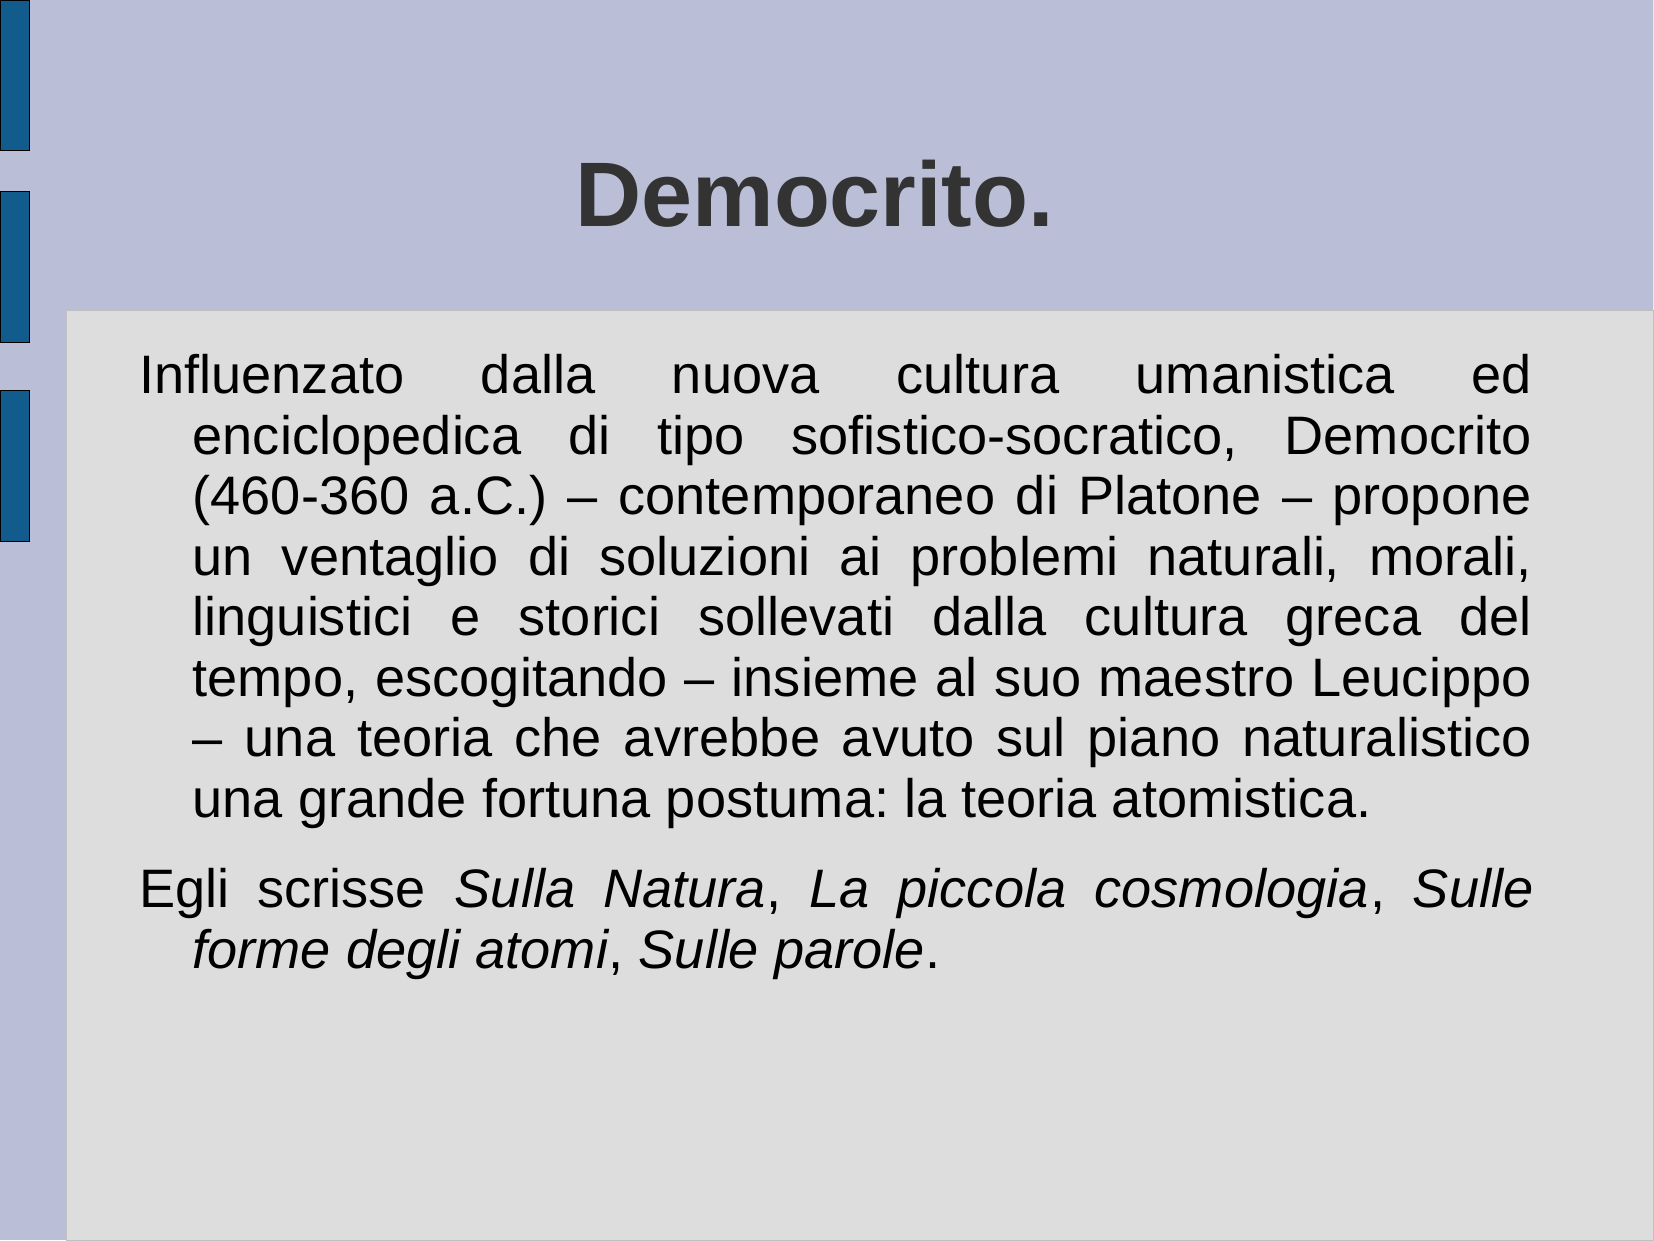

# Democrito.
Influenzato dalla nuova cultura umanistica ed enciclopedica di tipo sofistico-socratico, Democrito (460-360 a.C.) – contemporaneo di Platone – propone un ventaglio di soluzioni ai problemi naturali, morali, linguistici e storici sollevati dalla cultura greca del tempo, escogitando – insieme al suo maestro Leucippo – una teoria che avrebbe avuto sul piano naturalistico una grande fortuna postuma: la teoria atomistica.
Egli scrisse Sulla Natura, La piccola cosmologia, Sulle forme degli atomi, Sulle parole.